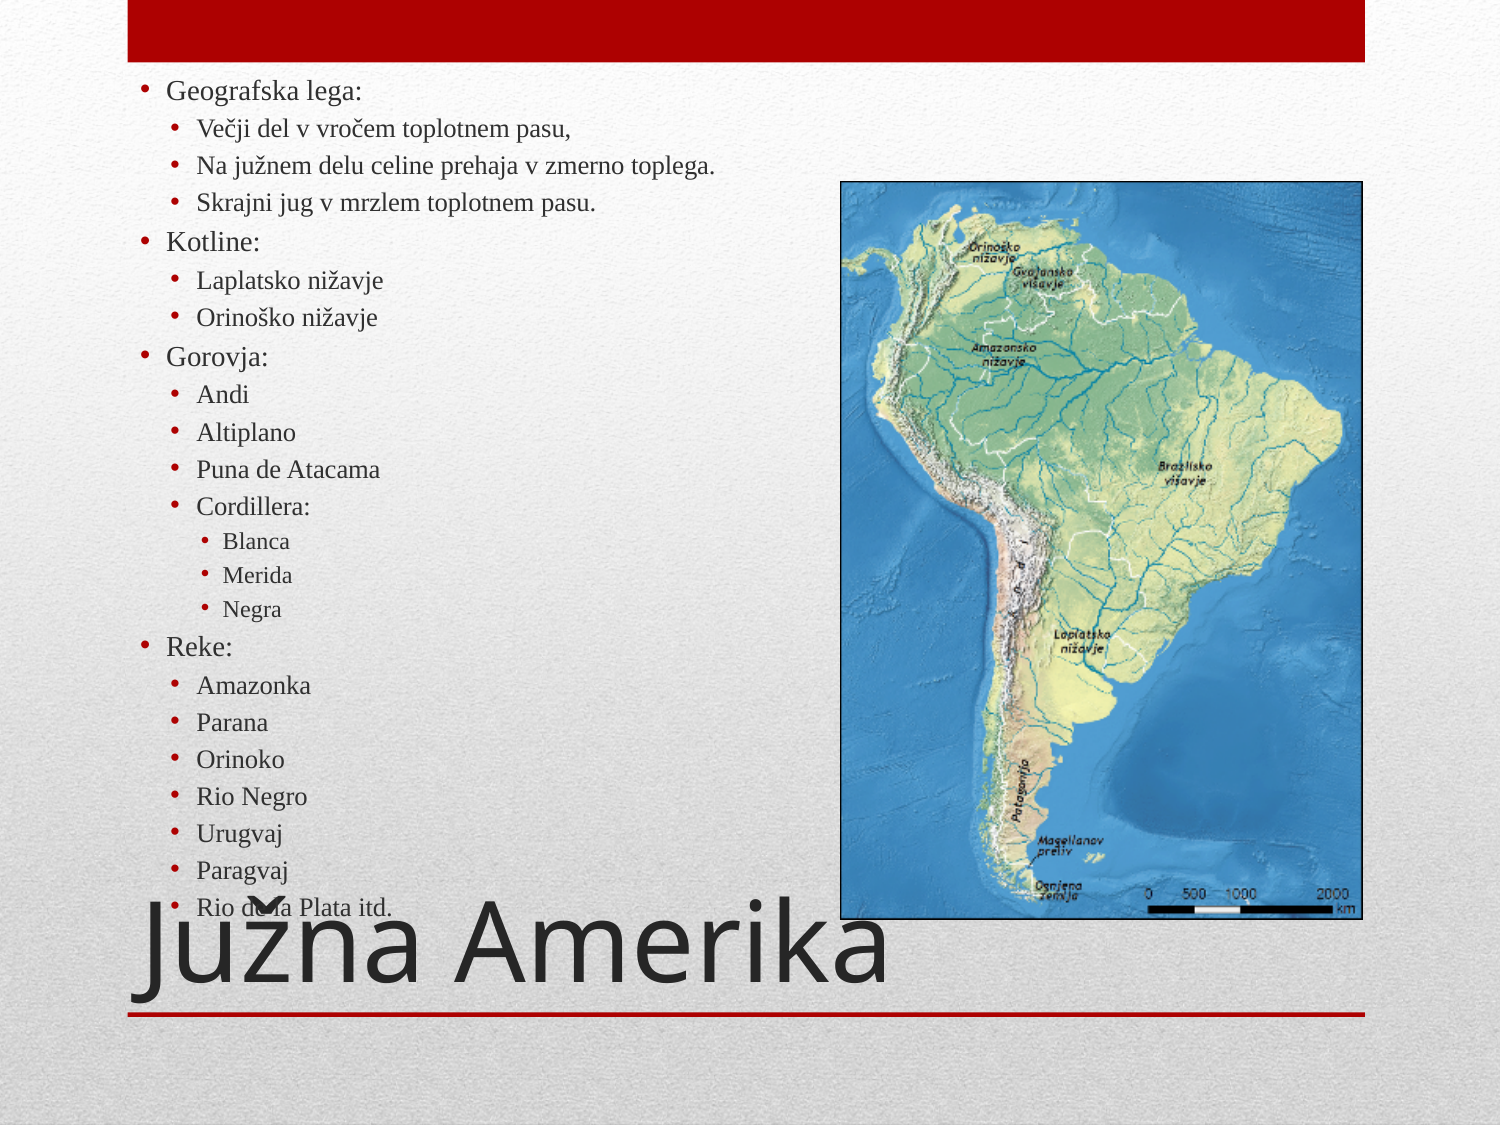

Geografska lega:
Večji del v vročem toplotnem pasu,
Na južnem delu celine prehaja v zmerno toplega.
Skrajni jug v mrzlem toplotnem pasu.
Kotline:
Laplatsko nižavje
Orinoško nižavje
Gorovja:
Andi
Altiplano
Puna de Atacama
Cordillera:
Blanca
Merida
Negra
Reke:
Amazonka
Parana
Orinoko
Rio Negro
Urugvaj
Paragvaj
Rio de la Plata itd.
# Južna Amerika